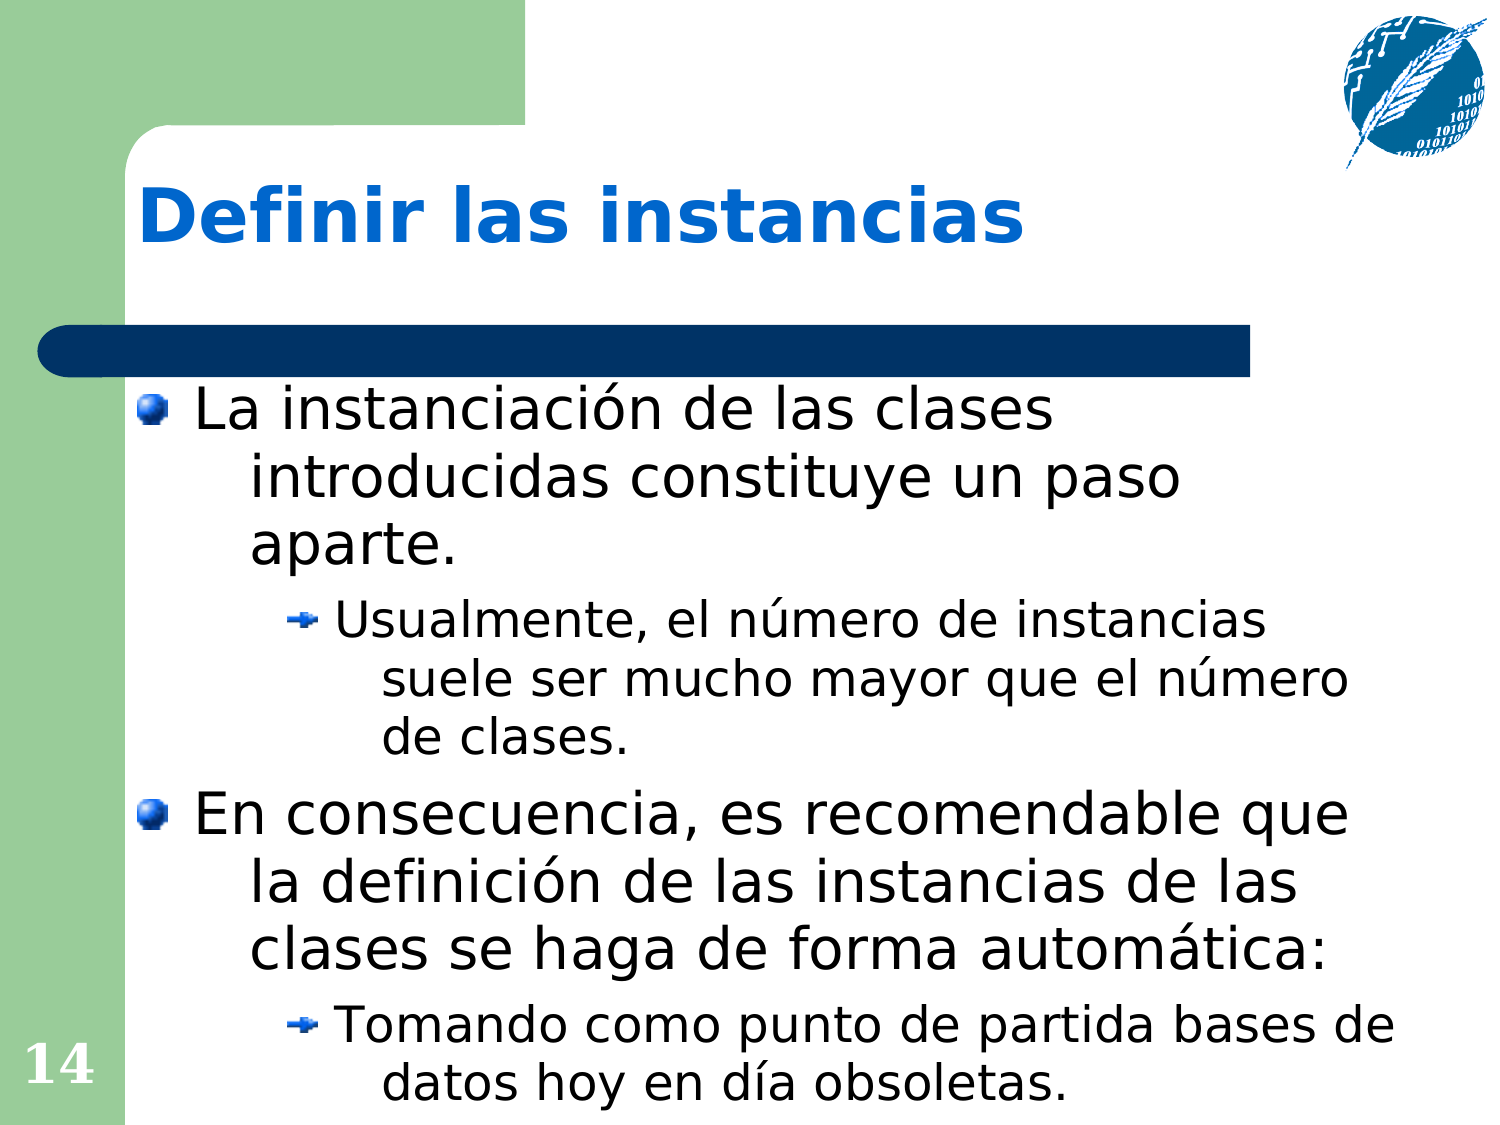

# Definir las instancias
La instanciación de las clases introducidas constituye un paso aparte.
Usualmente, el número de instancias suele ser mucho mayor que el número de clases.
En consecuencia, es recomendable que la definición de las instancias de las clases se haga de forma automática:
Tomando como punto de partida bases de datos hoy en día obsoletas.
Aplicando técnicas de extracción de información a un cuerpo de datos.
14